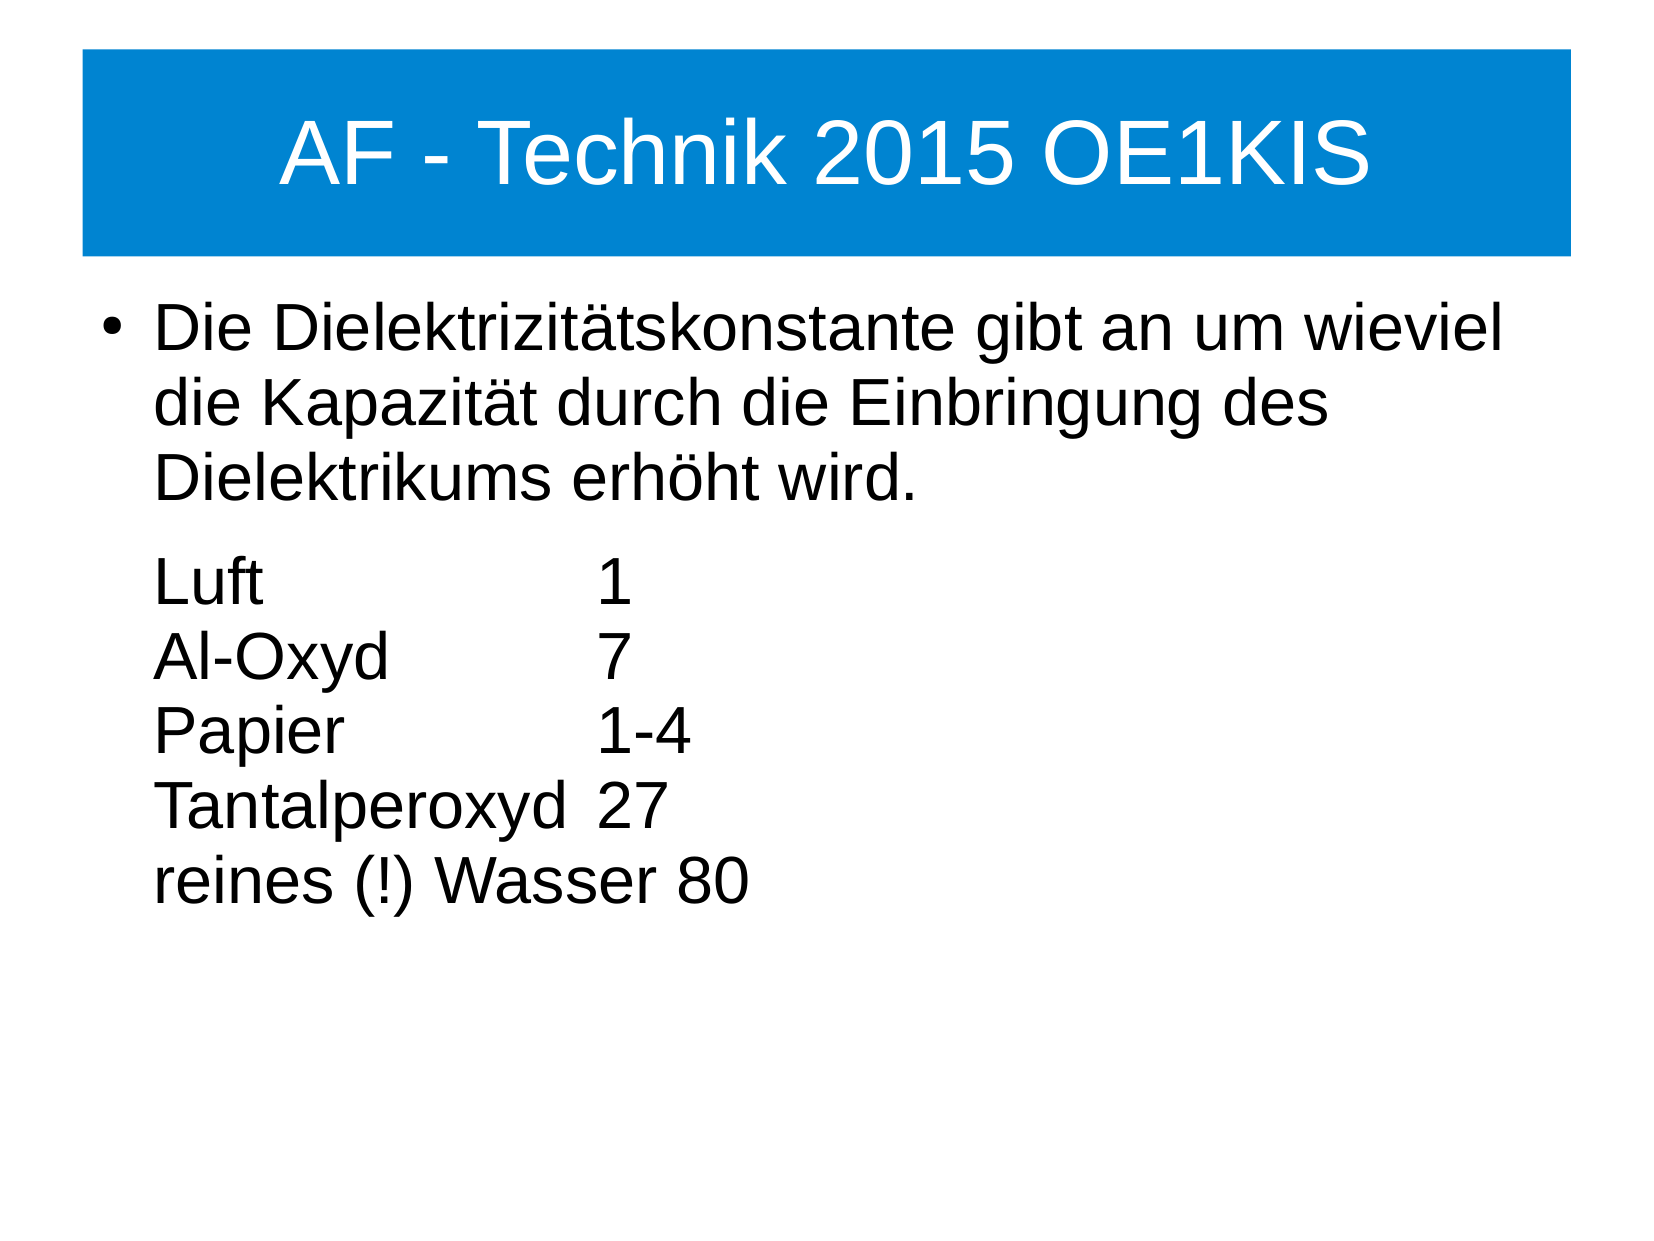

#
AF - Technik 2015 OE1KIS
Die Dielektrizitätskonstante gibt an um wieviel die Kapazität durch die Einbringung des Dielektrikums erhöht wird.
Luft 					1
Al-Oxyd 			7
Papier 				1-4
Tantalperoxyd	27
reines (!) Wasser 80